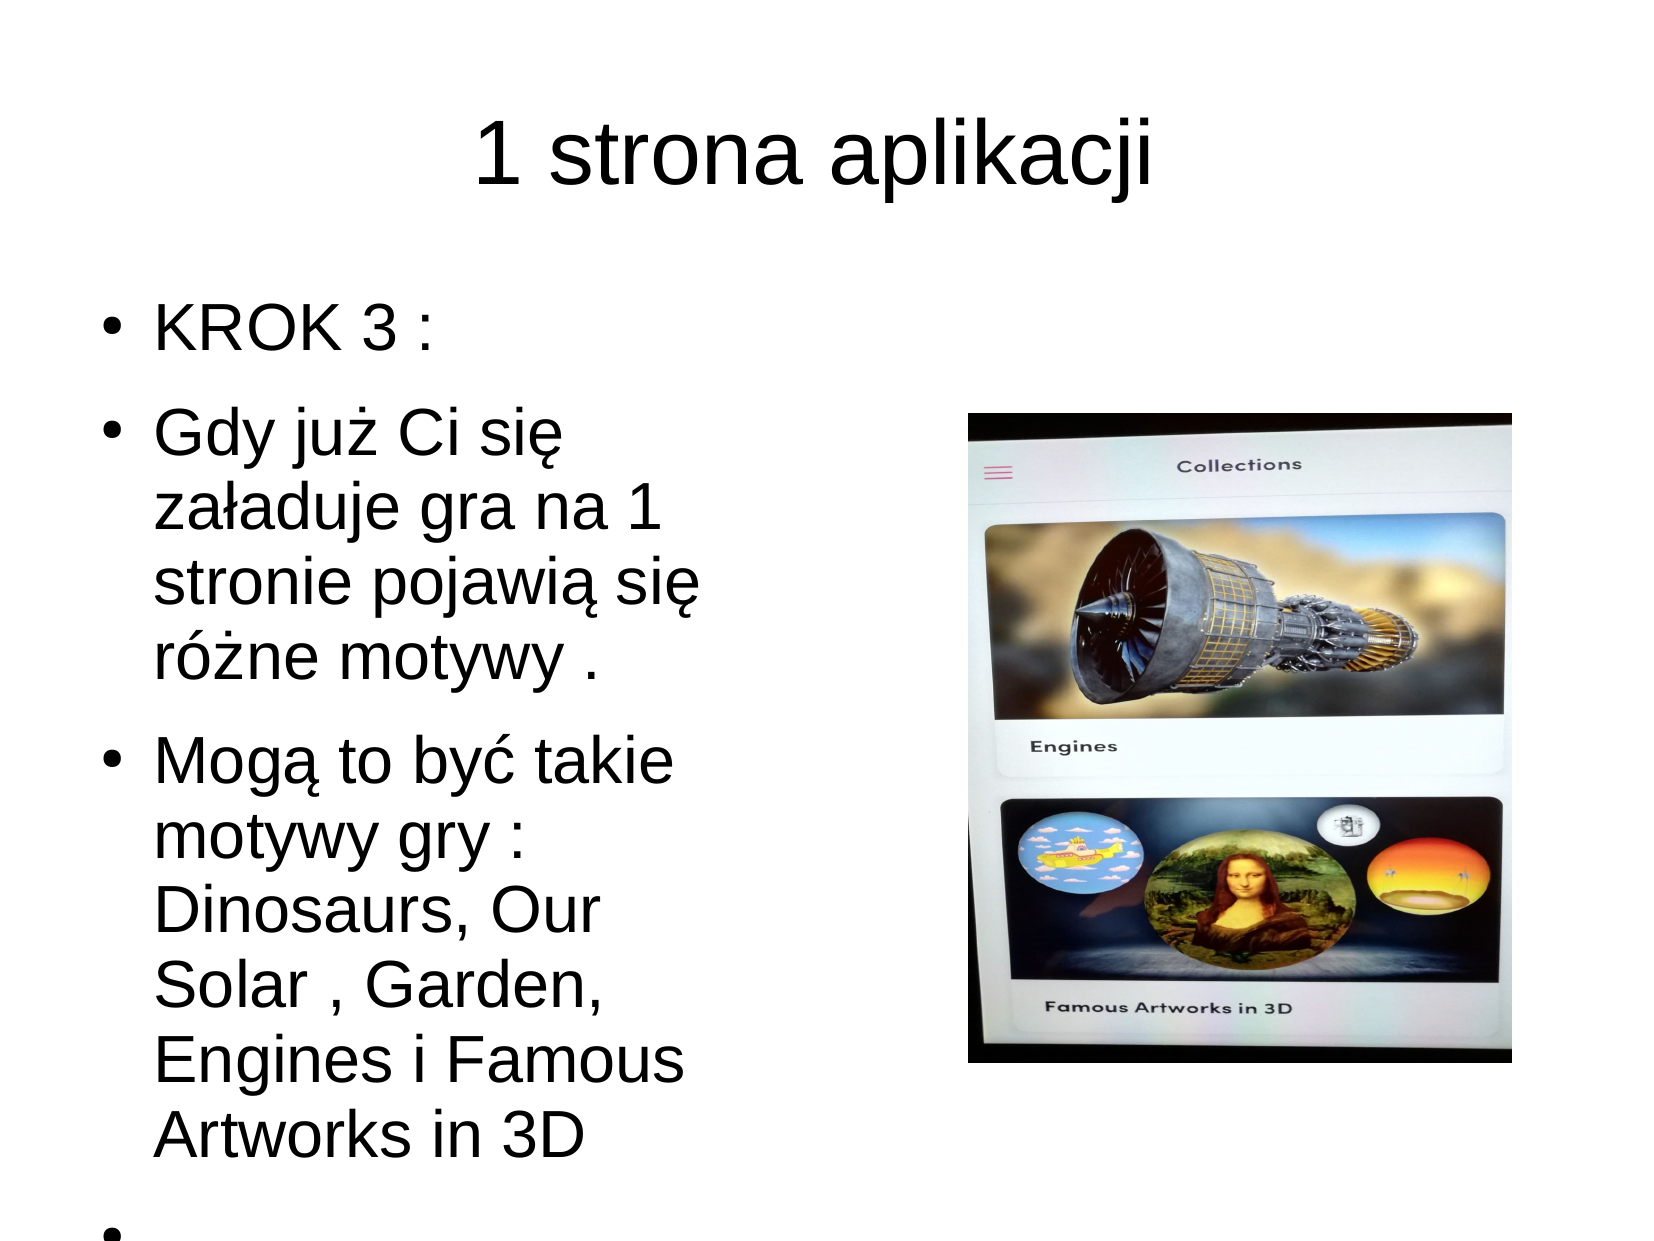

# 1 strona aplikacji
KROK 3 :
Gdy już Ci się załaduje gra na 1 stronie pojawią się różne motywy .
Mogą to być takie motywy gry : Dinosaurs, Our Solar , Garden, Engines i Famous Artworks in 3D